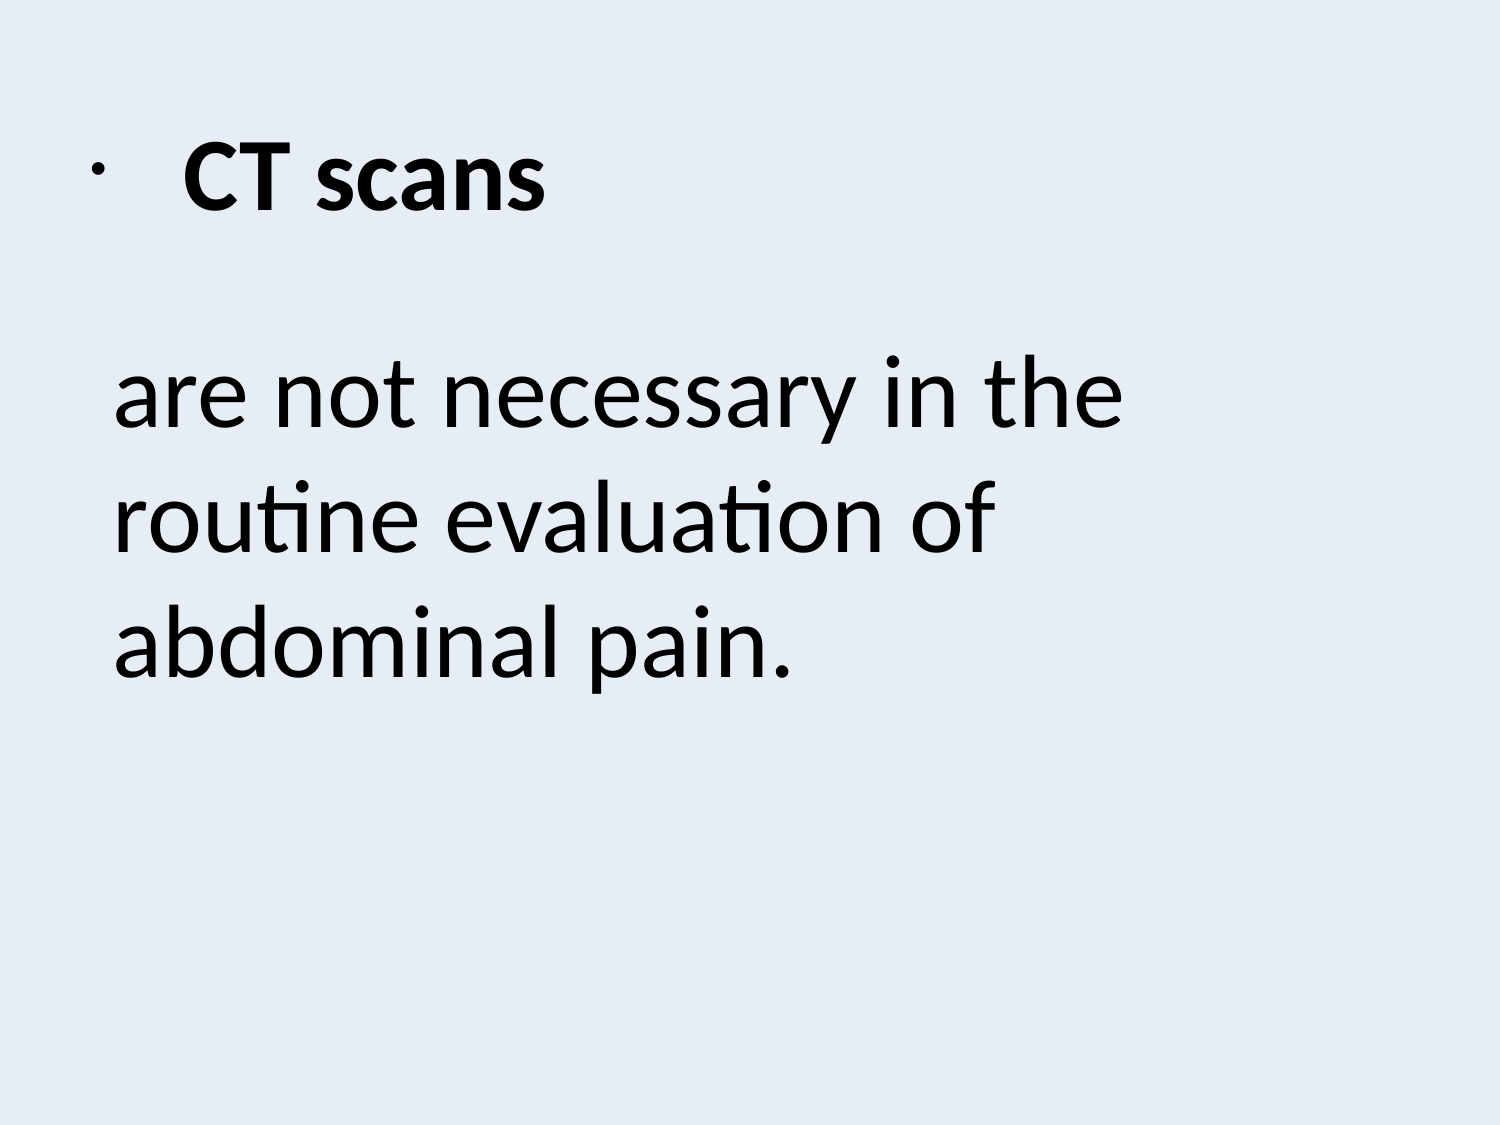

# CT scans
are not necessary in the routine evaluation of abdominal pain.